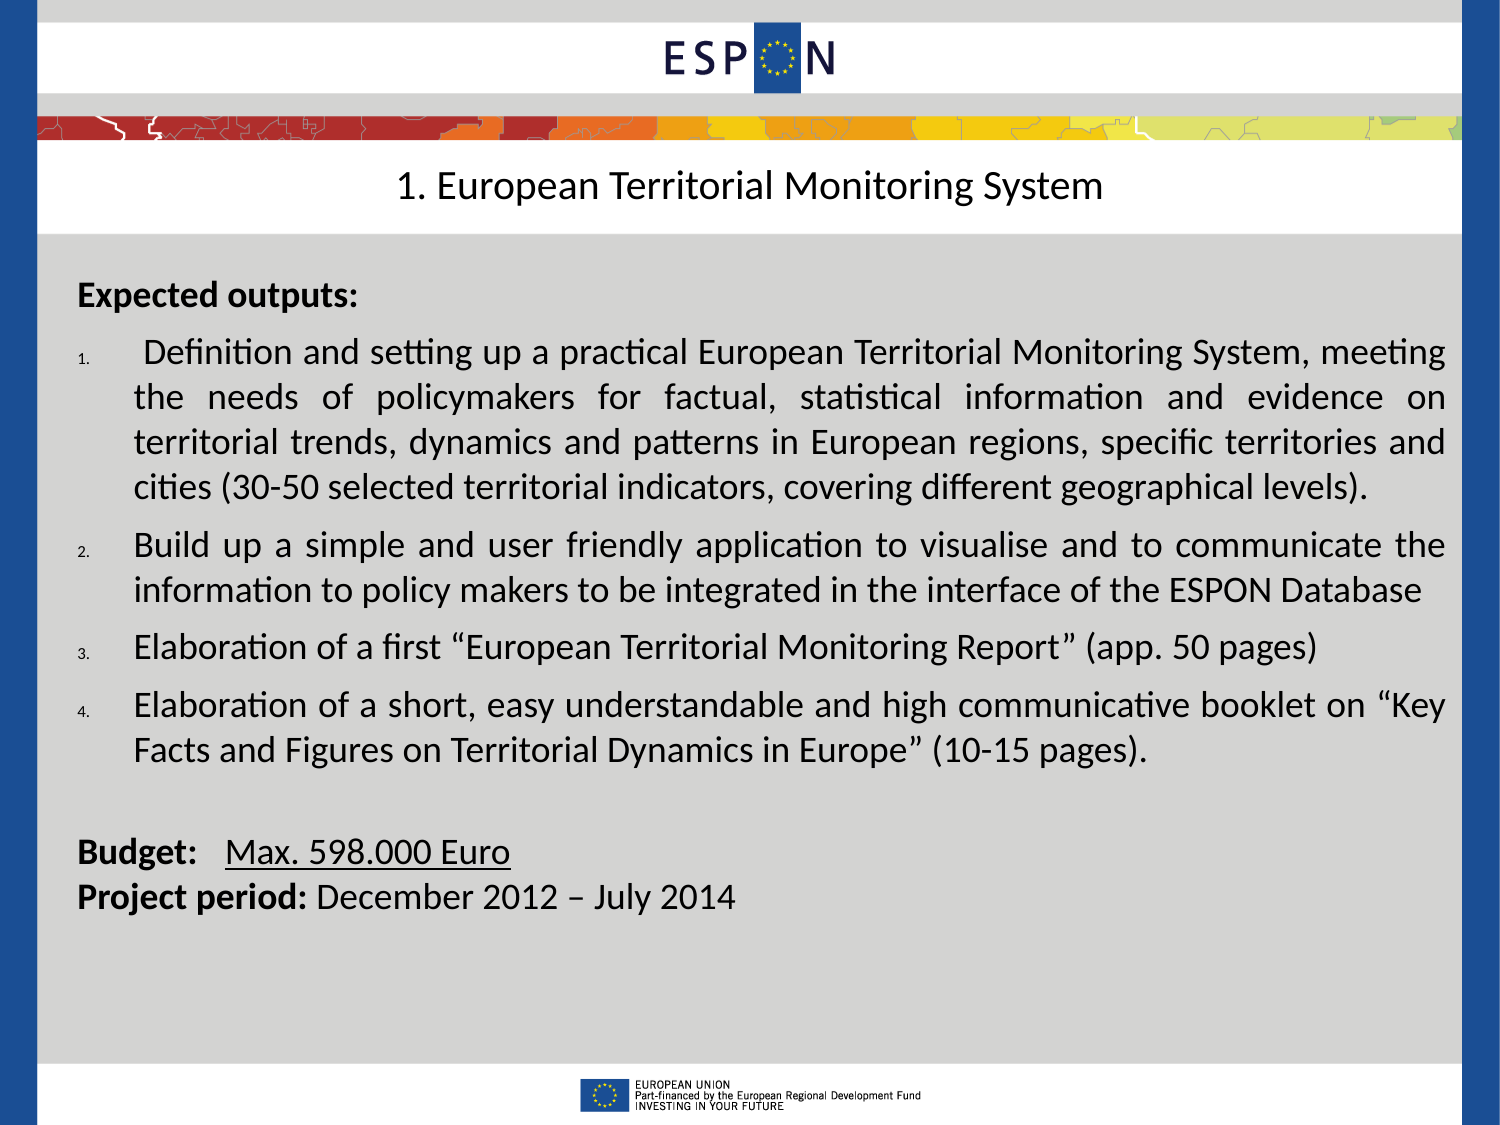

1. European Territorial Monitoring System
Expected outputs:
 Definition and setting up a practical European Territorial Monitoring System, meeting the needs of policymakers for factual, statistical information and evidence on territorial trends, dynamics and patterns in European regions, specific territories and cities (30-50 selected territorial indicators, covering different geographical levels).
Build up a simple and user friendly application to visualise and to communicate the information to policy makers to be integrated in the interface of the ESPON Database
Elaboration of a first “European Territorial Monitoring Report” (app. 50 pages)
Elaboration of a short, easy understandable and high communicative booklet on “Key Facts and Figures on Territorial Dynamics in Europe” (10-15 pages).
Budget:	Max. 598.000 Euro
Project period: December 2012 – July 2014